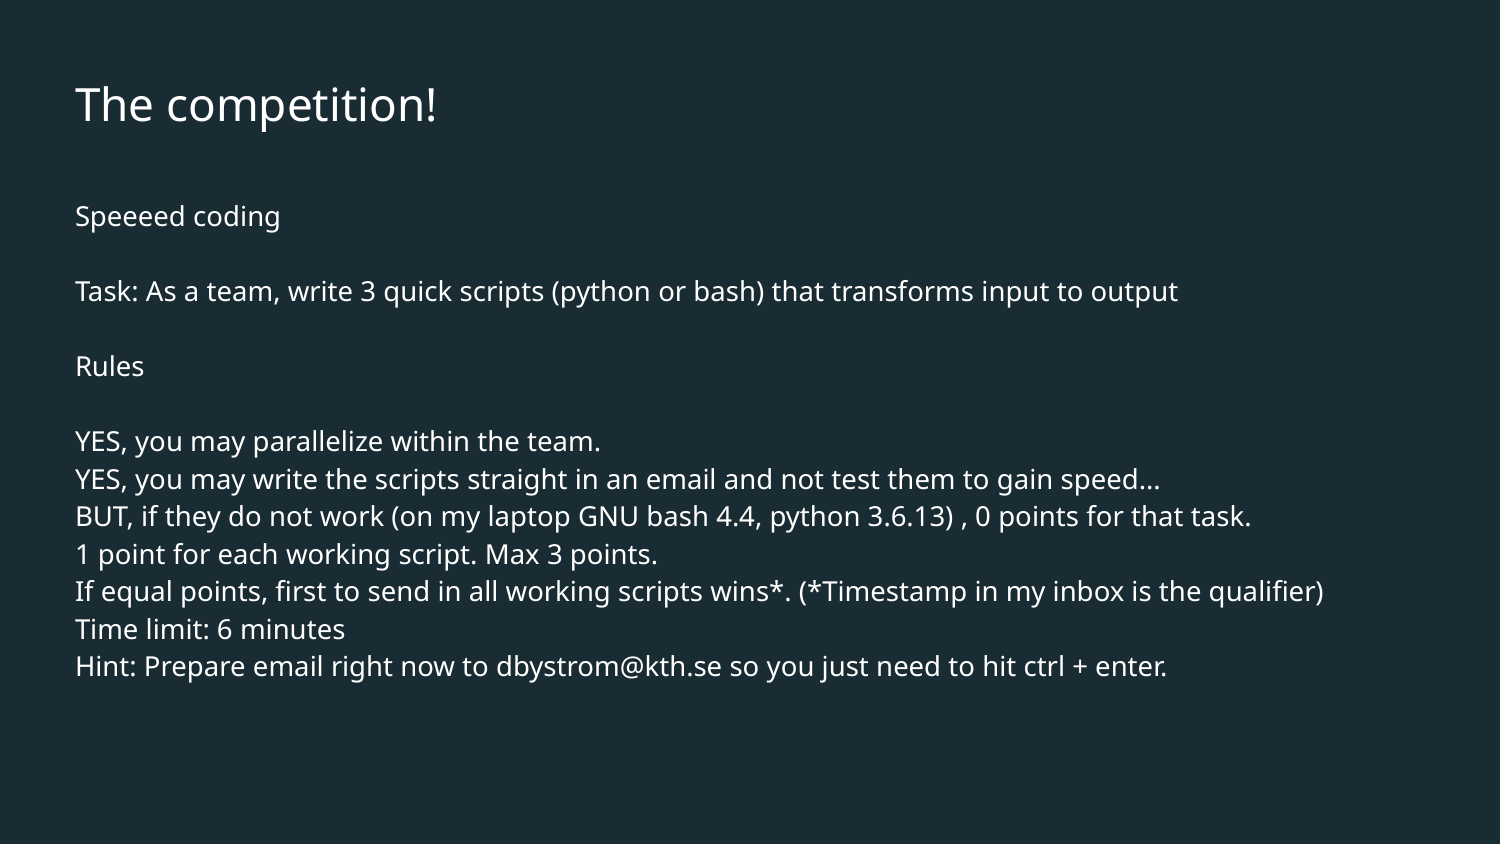

# The competition!
Speeeed coding
Task: As a team, write 3 quick scripts (python or bash) that transforms input to output
Rules
YES, you may parallelize within the team.
YES, you may write the scripts straight in an email and not test them to gain speed...
BUT, if they do not work (on my laptop GNU bash 4.4, python 3.6.13) , 0 points for that task.
1 point for each working script. Max 3 points.
If equal points, first to send in all working scripts wins*. (*Timestamp in my inbox is the qualifier)
Time limit: 6 minutes
Hint: Prepare email right now to dbystrom@kth.se so you just need to hit ctrl + enter.